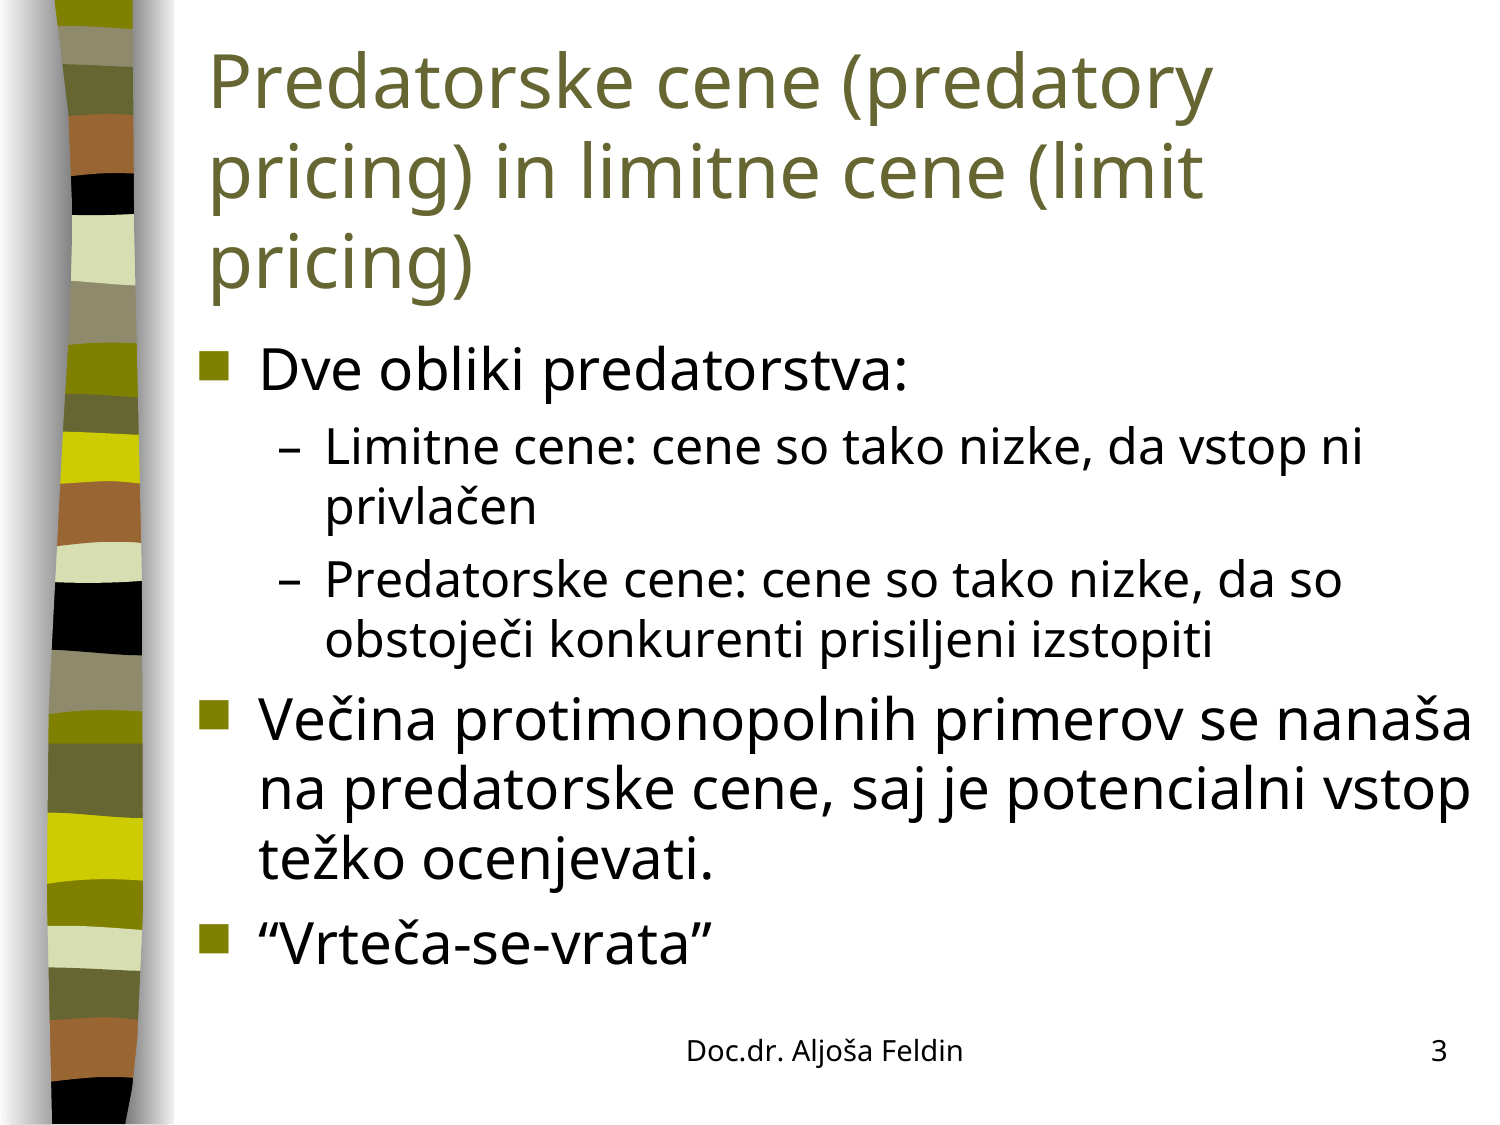

# Predatorske cene (predatory pricing) in limitne cene (limit pricing)
Dve obliki predatorstva:
Limitne cene: cene so tako nizke, da vstop ni privlačen
Predatorske cene: cene so tako nizke, da so obstoječi konkurenti prisiljeni izstopiti
Večina protimonopolnih primerov se nanaša na predatorske cene, saj je potencialni vstop težko ocenjevati.
“Vrteča-se-vrata”
Doc.dr. Aljoša Feldin